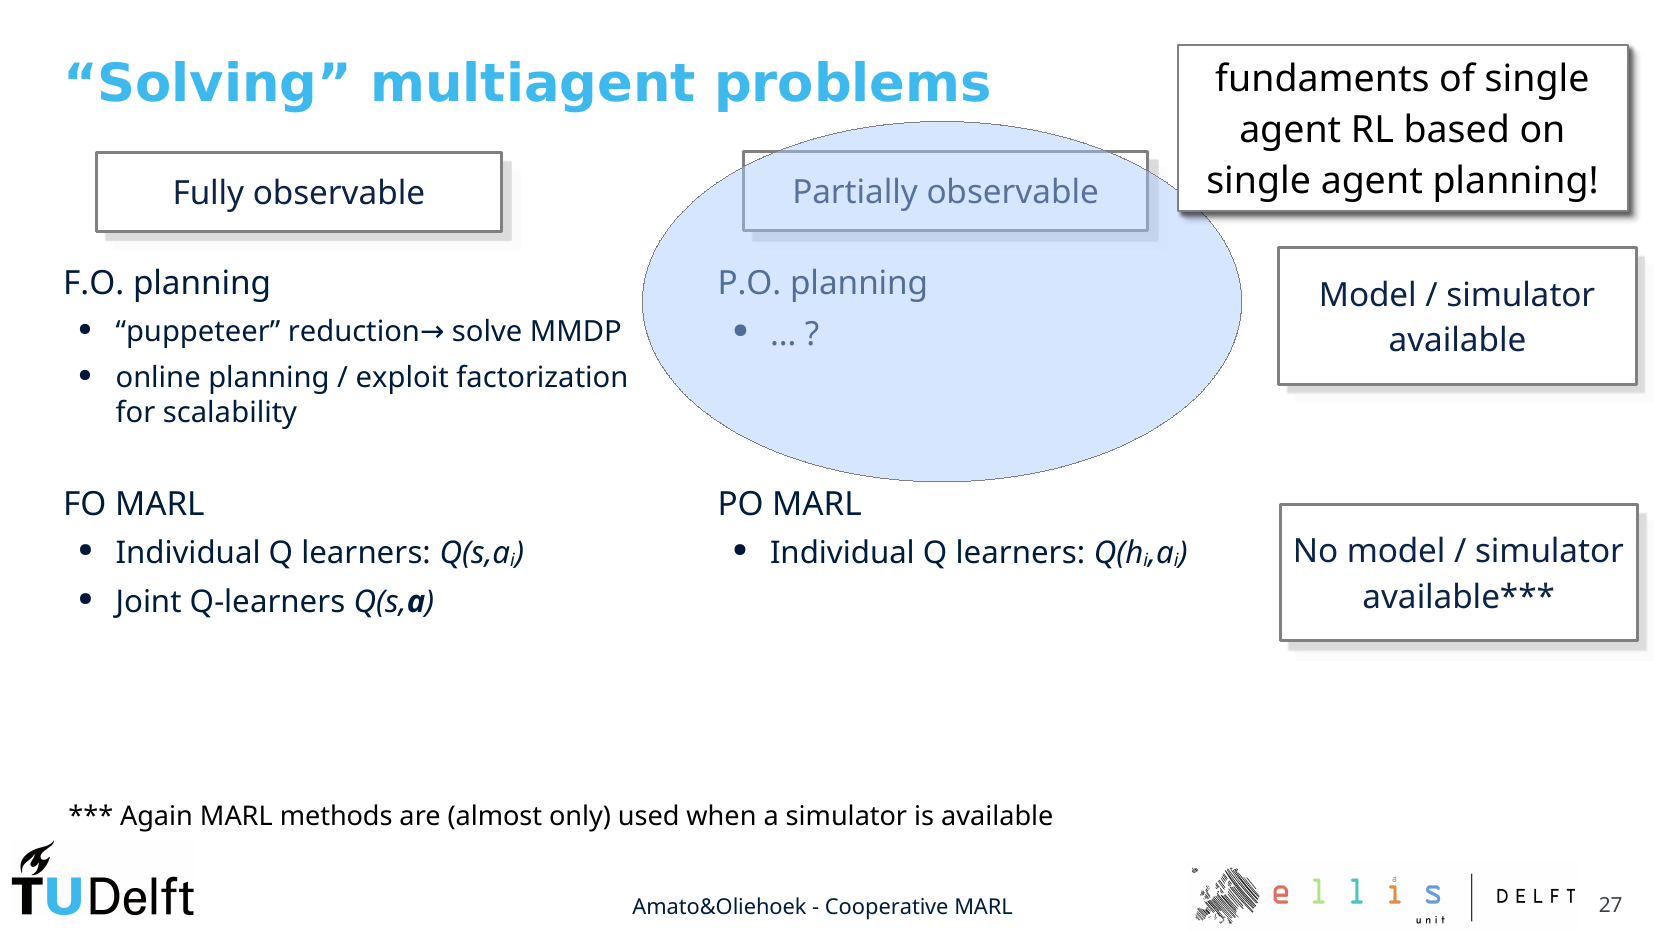

# “Solving” multiagent problems
fundaments of single agent RL based on single agent planning!
Partially observable
Fully observable
Model / simulator
available
F.O. planning
“puppeteer” reduction→ solve MMDP
online planning / exploit factorization for scalability
P.O. planning
… ?
FO MARL
Individual Q learners: Q(s,ai)
Joint Q-learners Q(s,a)
PO MARL
Individual Q learners: Q(hi,ai)
No model / simulator
available***
*** Again MARL methods are (almost only) used when a simulator is available
Amato&Oliehoek - Cooperative MARL